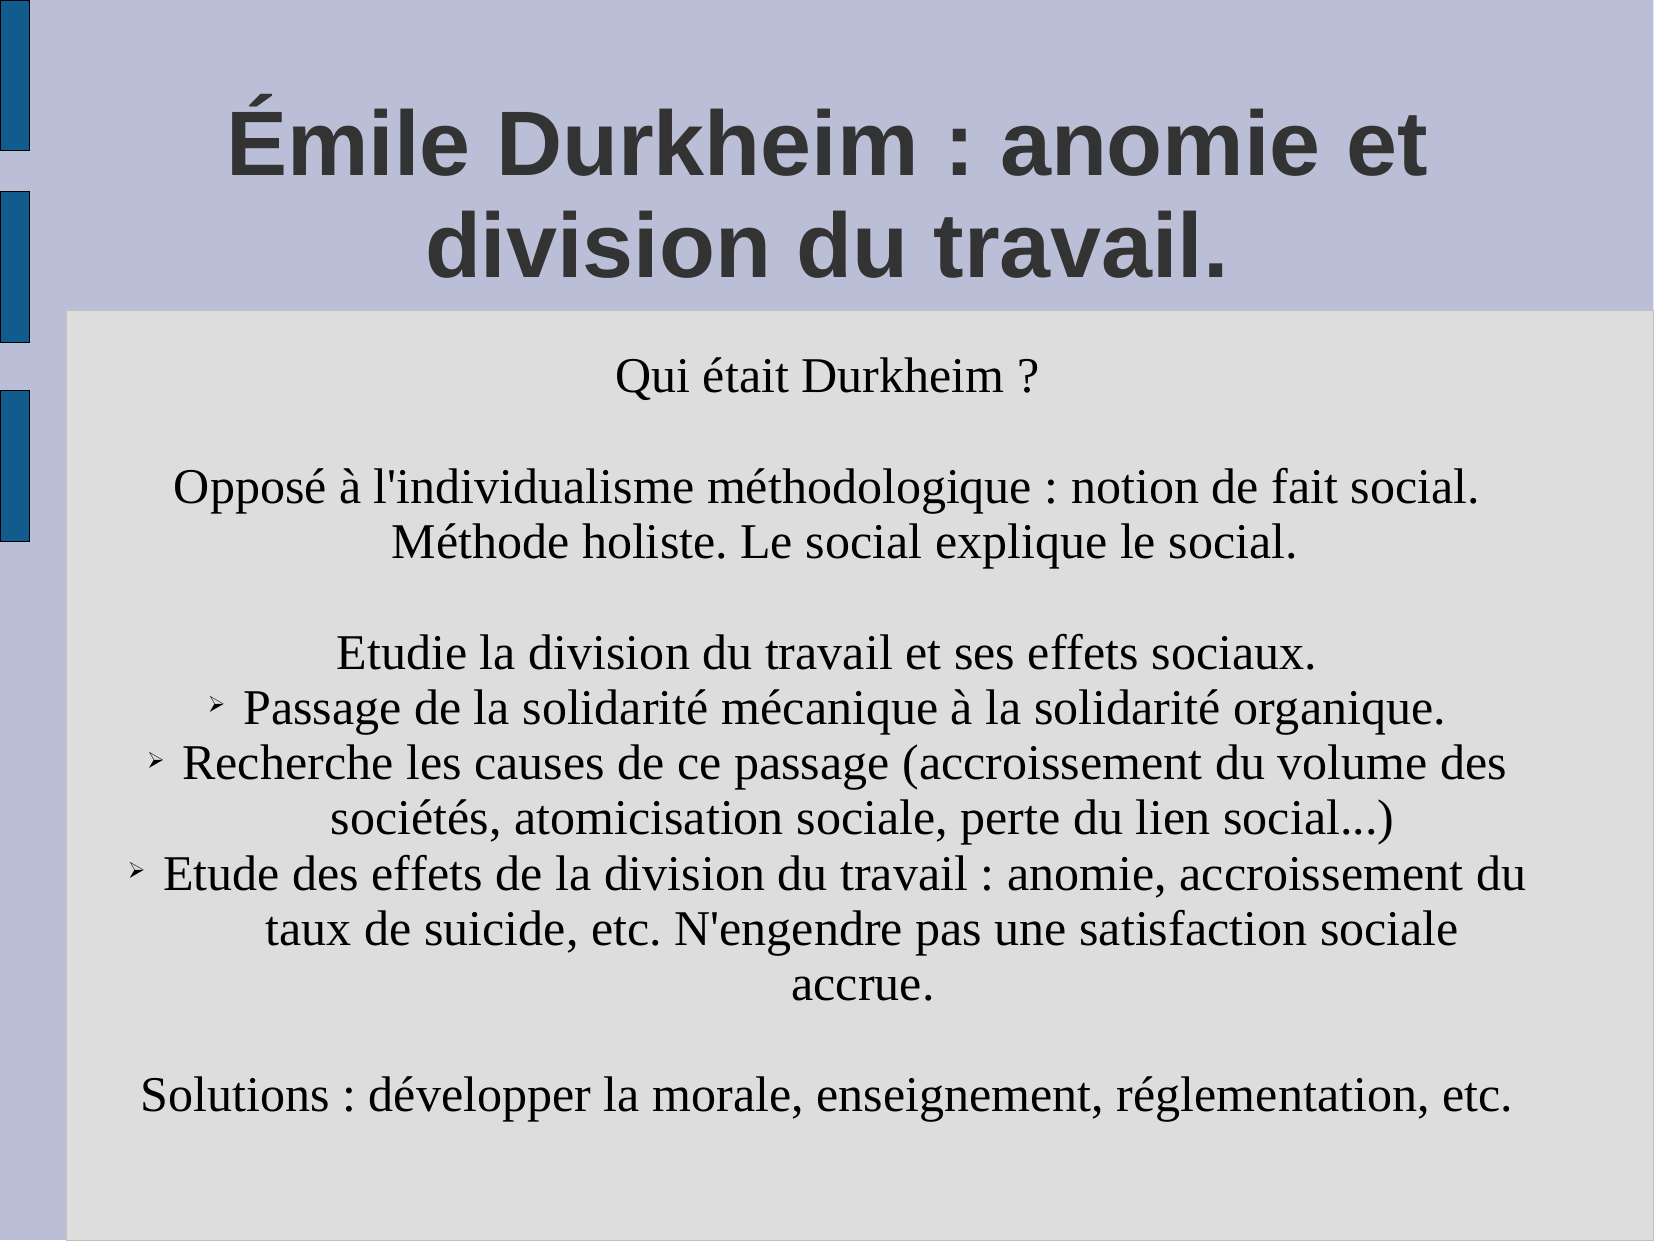

# Émile Durkheim : anomie et division du travail.
Qui était Durkheim ?
Opposé à l'individualisme méthodologique : notion de fait social. Méthode holiste. Le social explique le social.
Etudie la division du travail et ses effets sociaux.
Passage de la solidarité mécanique à la solidarité organique.
Recherche les causes de ce passage (accroissement du volume des sociétés, atomicisation sociale, perte du lien social...)
Etude des effets de la division du travail : anomie, accroissement du taux de suicide, etc. N'engendre pas une satisfaction sociale accrue.
Solutions : développer la morale, enseignement, réglementation, etc.